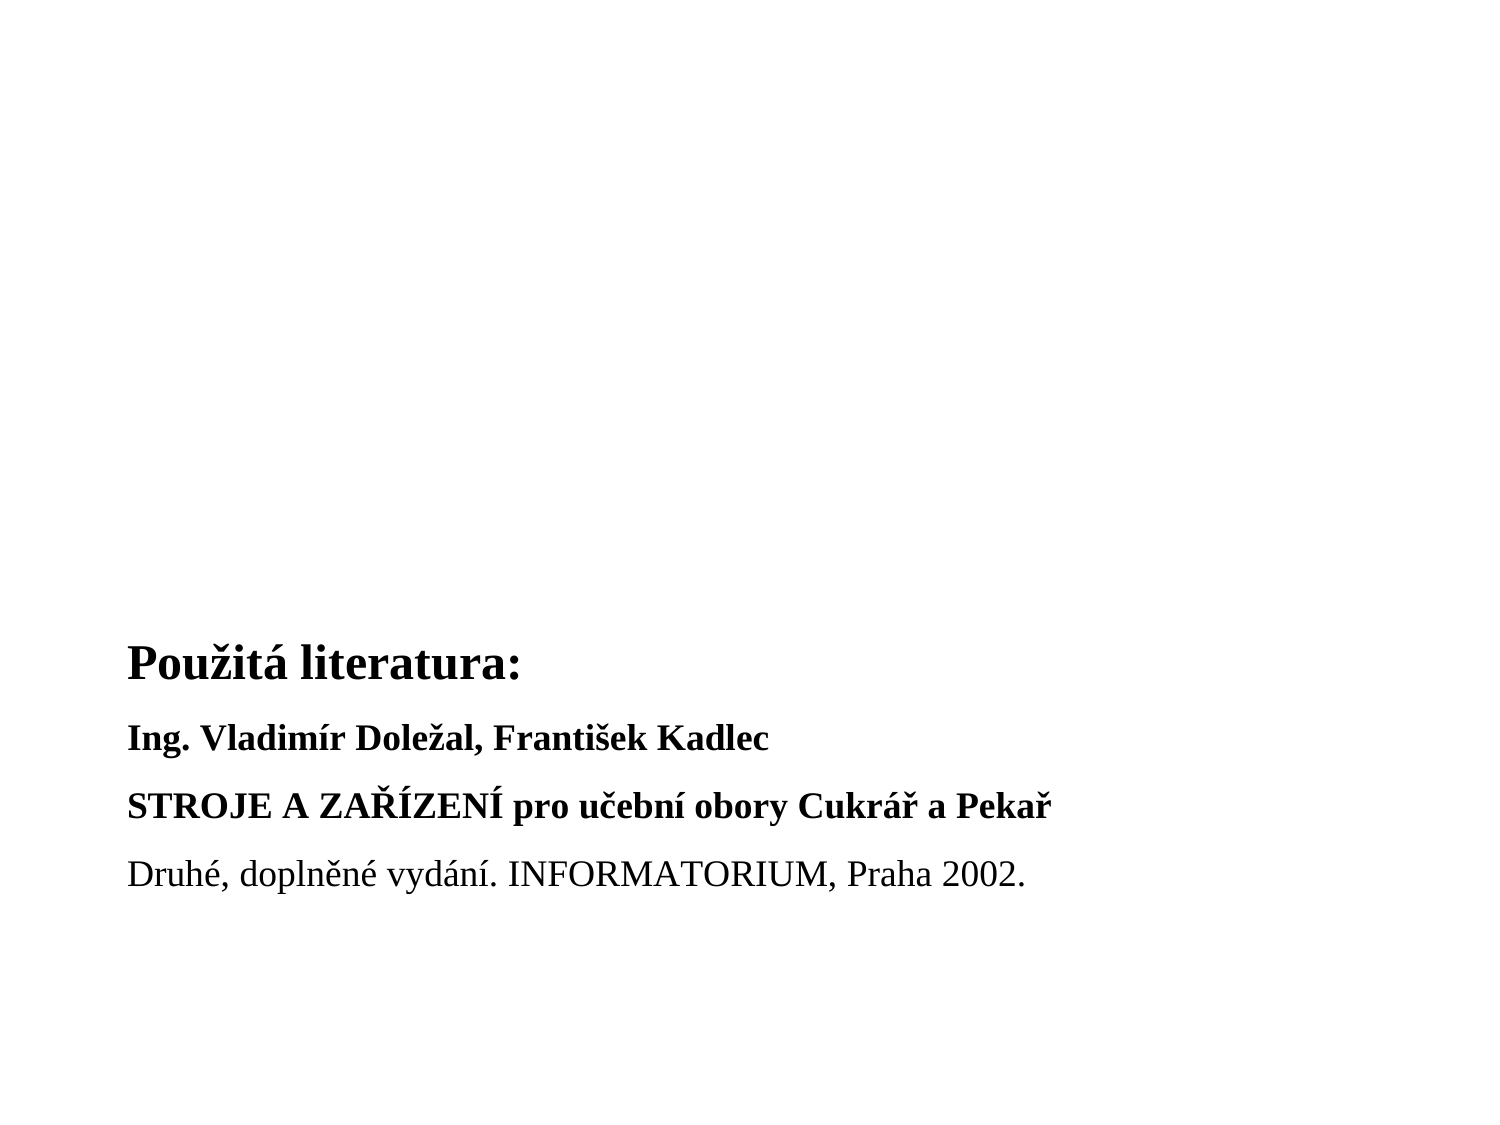

Použitá literatura:
Ing. Vladimír Doležal, František Kadlec
STROJE A ZAŘÍZENÍ pro učební obory Cukrář a Pekař
Druhé, doplněné vydání. INFORMATORIUM, Praha 2002.